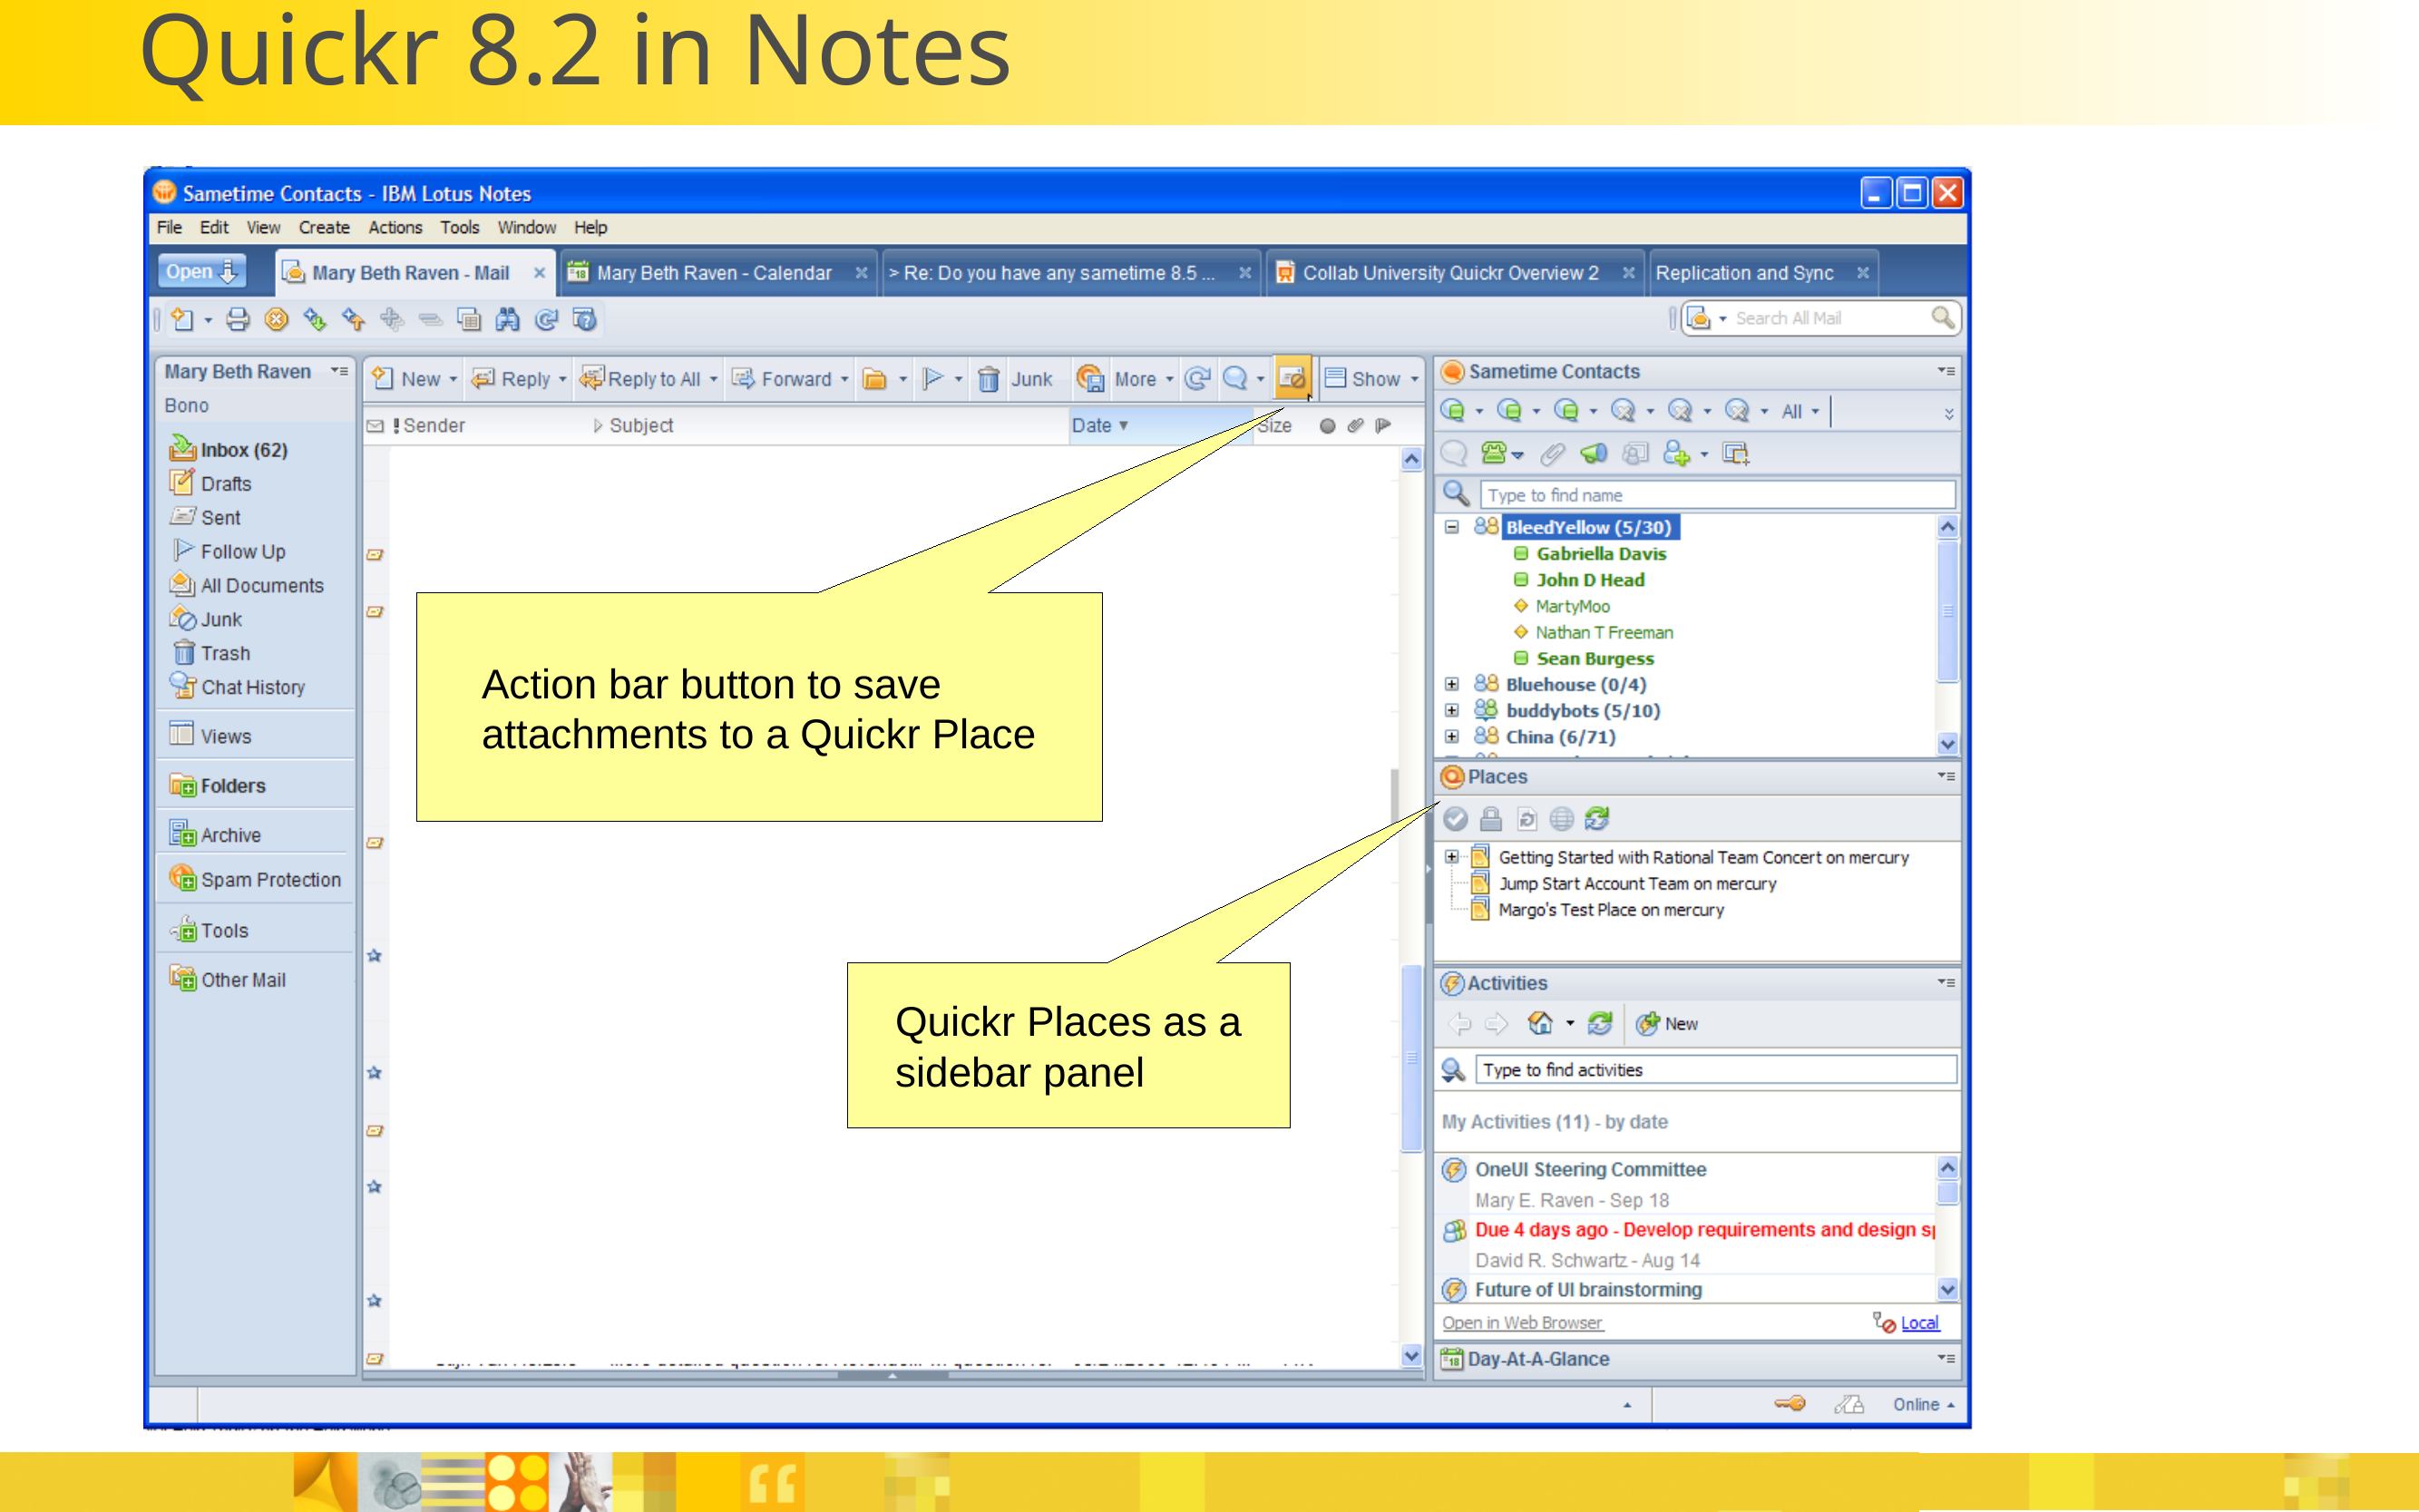

# Quickr 8.2 in Notes
Action bar button to save attachments to a Quickr Place
Quickr Places as a sidebar panel